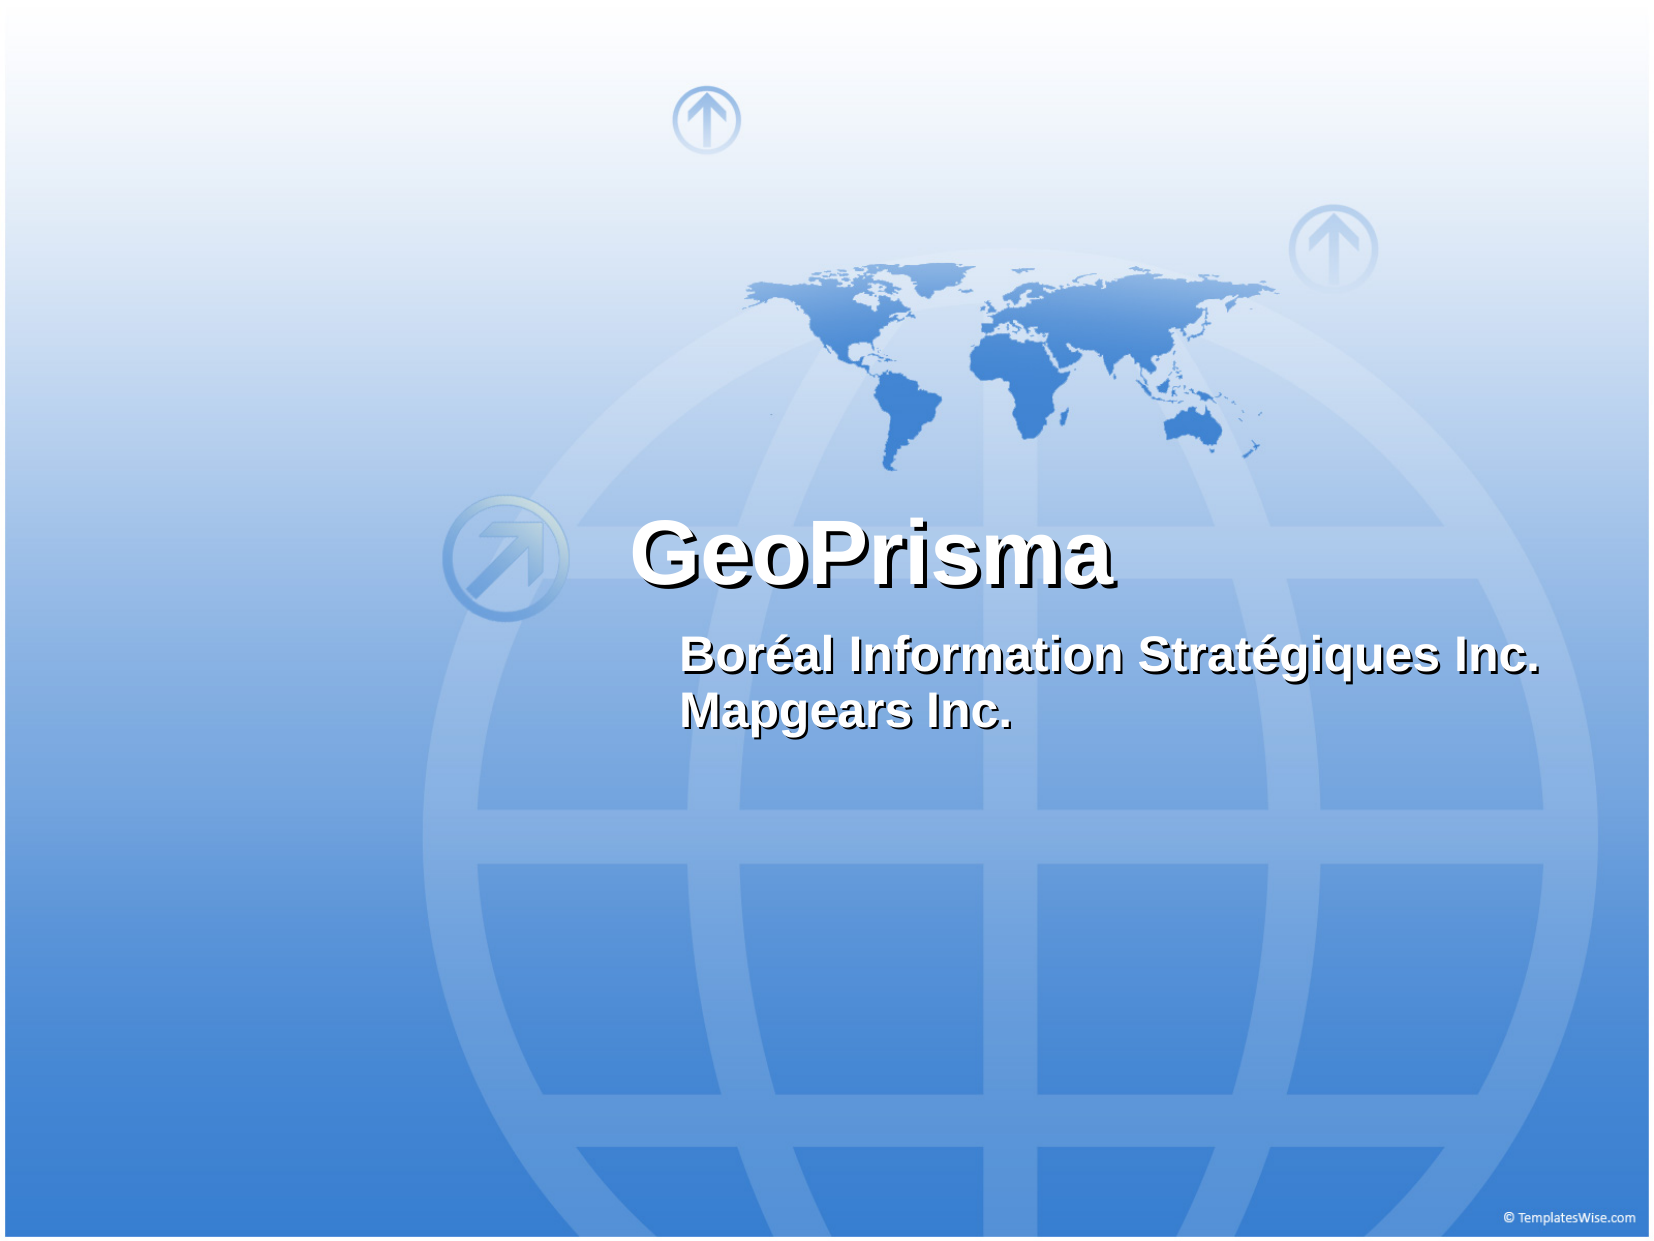

# GeoPrisma
Boréal Information Stratégiques Inc.
Mapgears Inc.